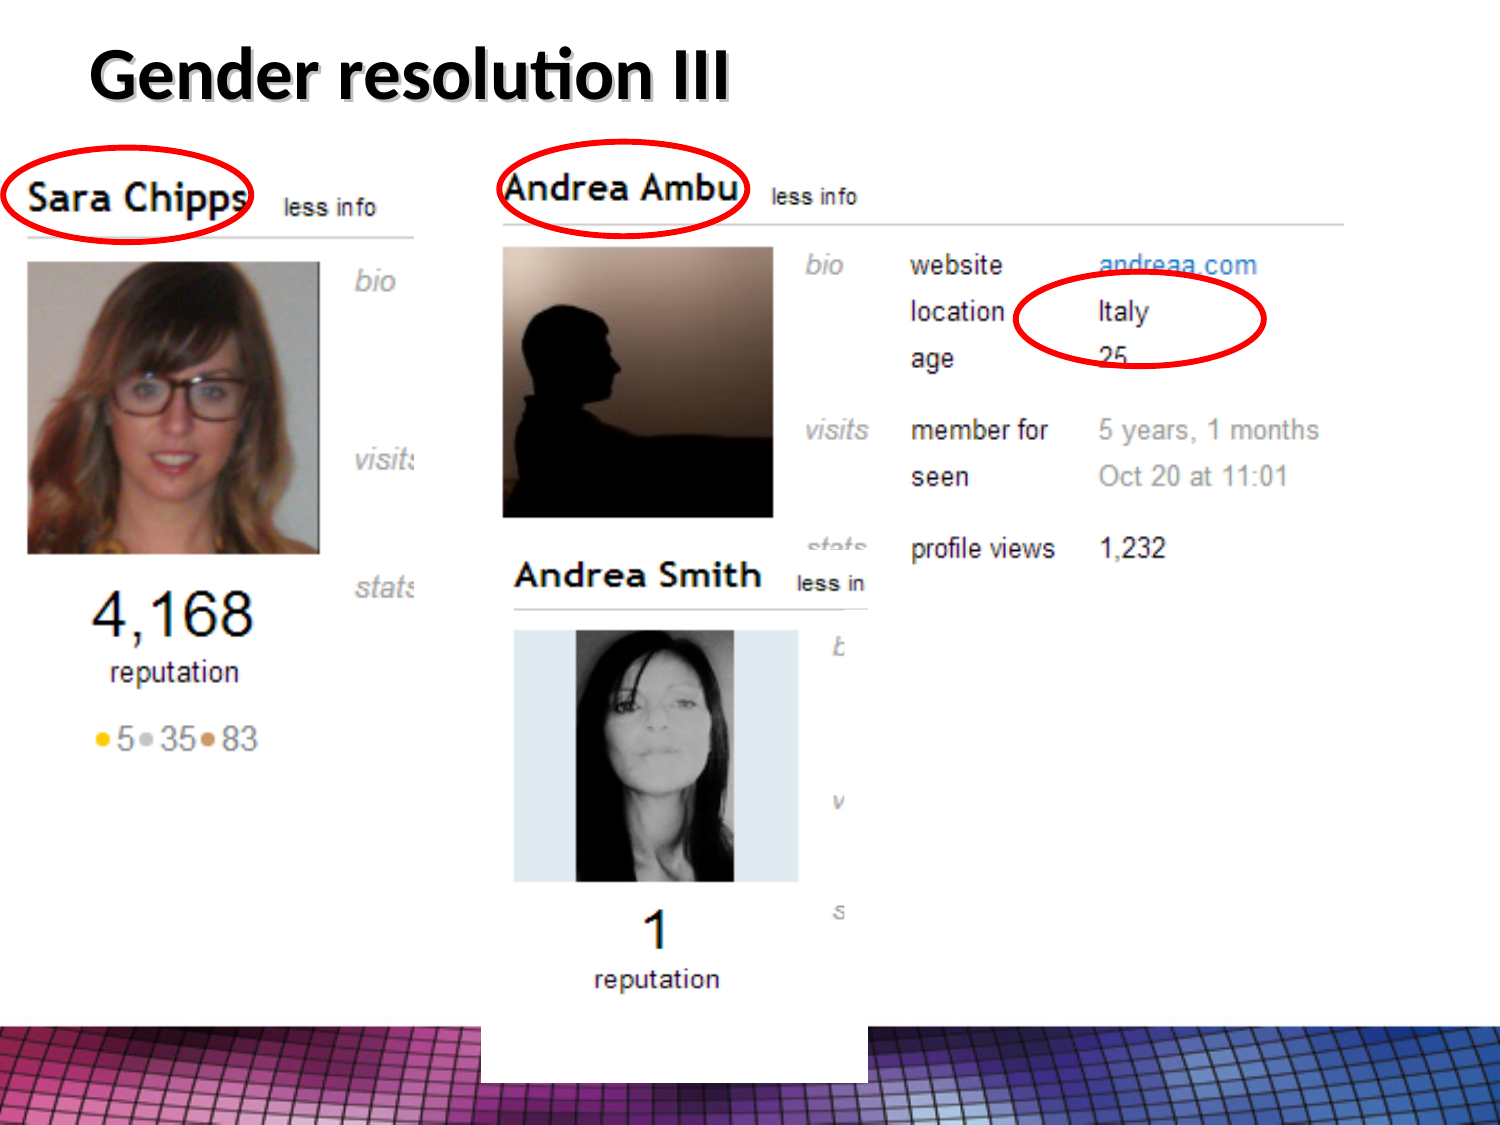

What is your gender?
# Gender resolution III